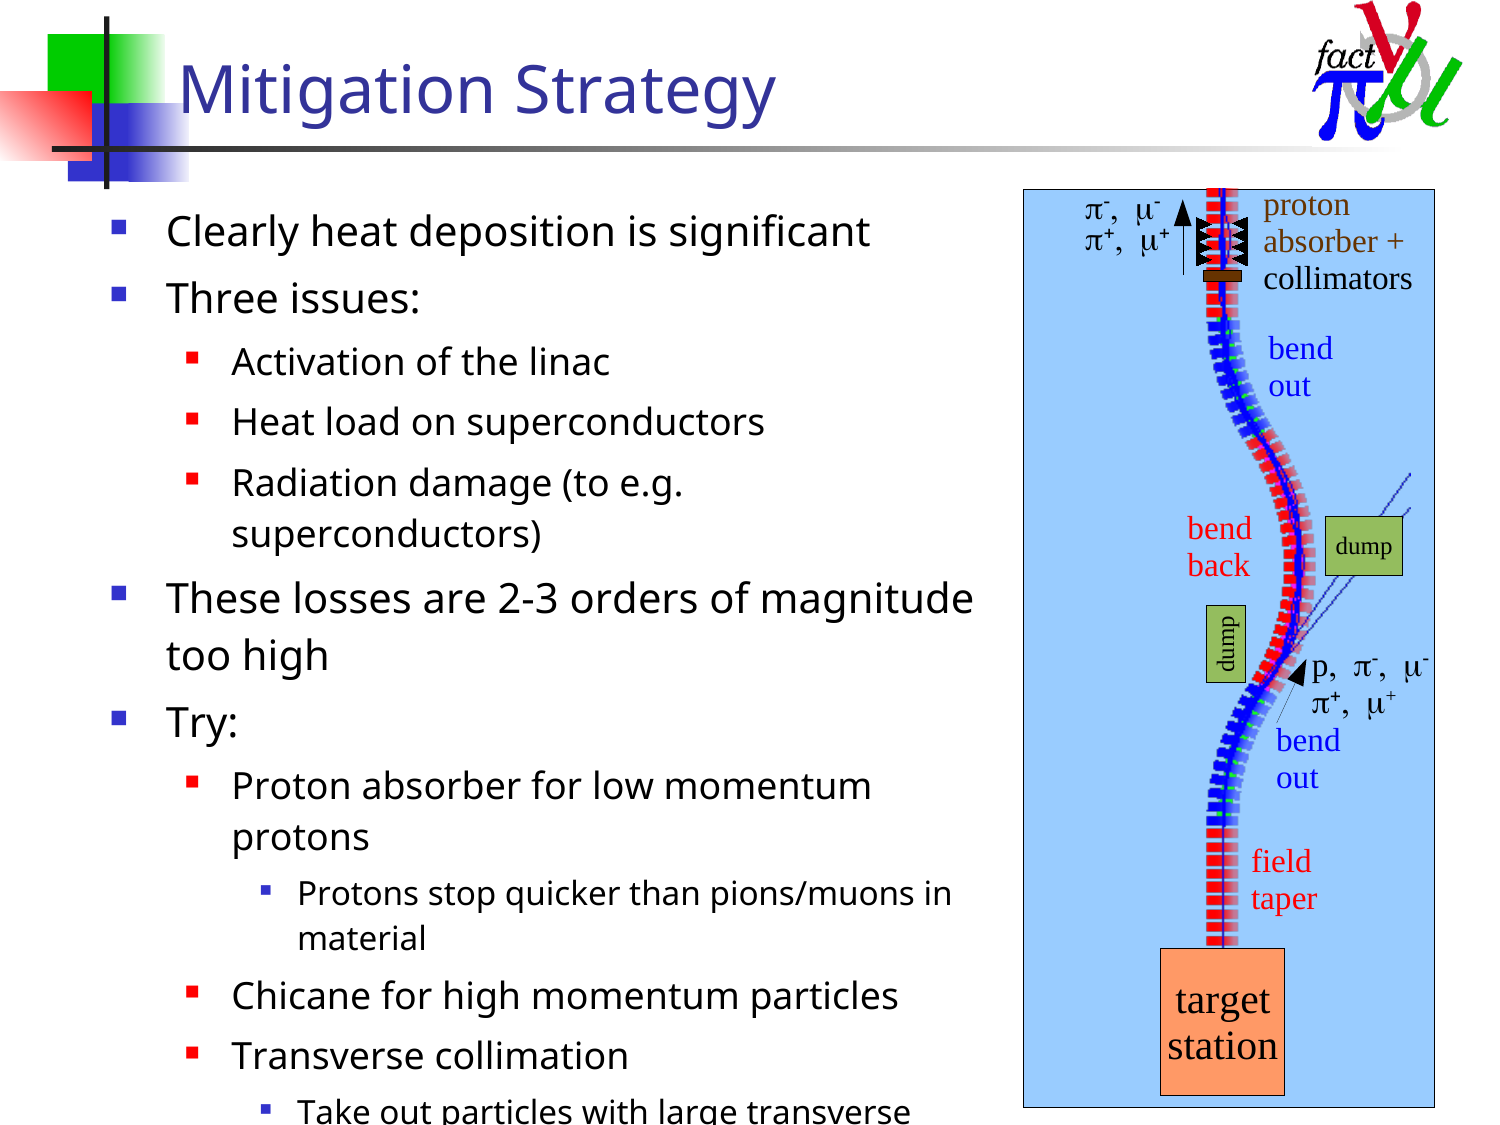

# Mitigation Strategy
proton
absorber +
collimators
p-, m-
p+, m+
Clearly heat deposition is significant
Three issues:
Activation of the linac
Heat load on superconductors
Radiation damage (to e.g. superconductors)
These losses are 2-3 orders of magnitude too high
Try:
Proton absorber for low momentum protons
Protons stop quicker than pions/muons in material
Chicane for high momentum particles
Transverse collimation
Take out particles with large transverse amplitude at a convenient point away from sensitive hardware
bend
out
bend
back
dump
dump
p, p-, m-
p+, m+
bend
out
field
taper
target
station